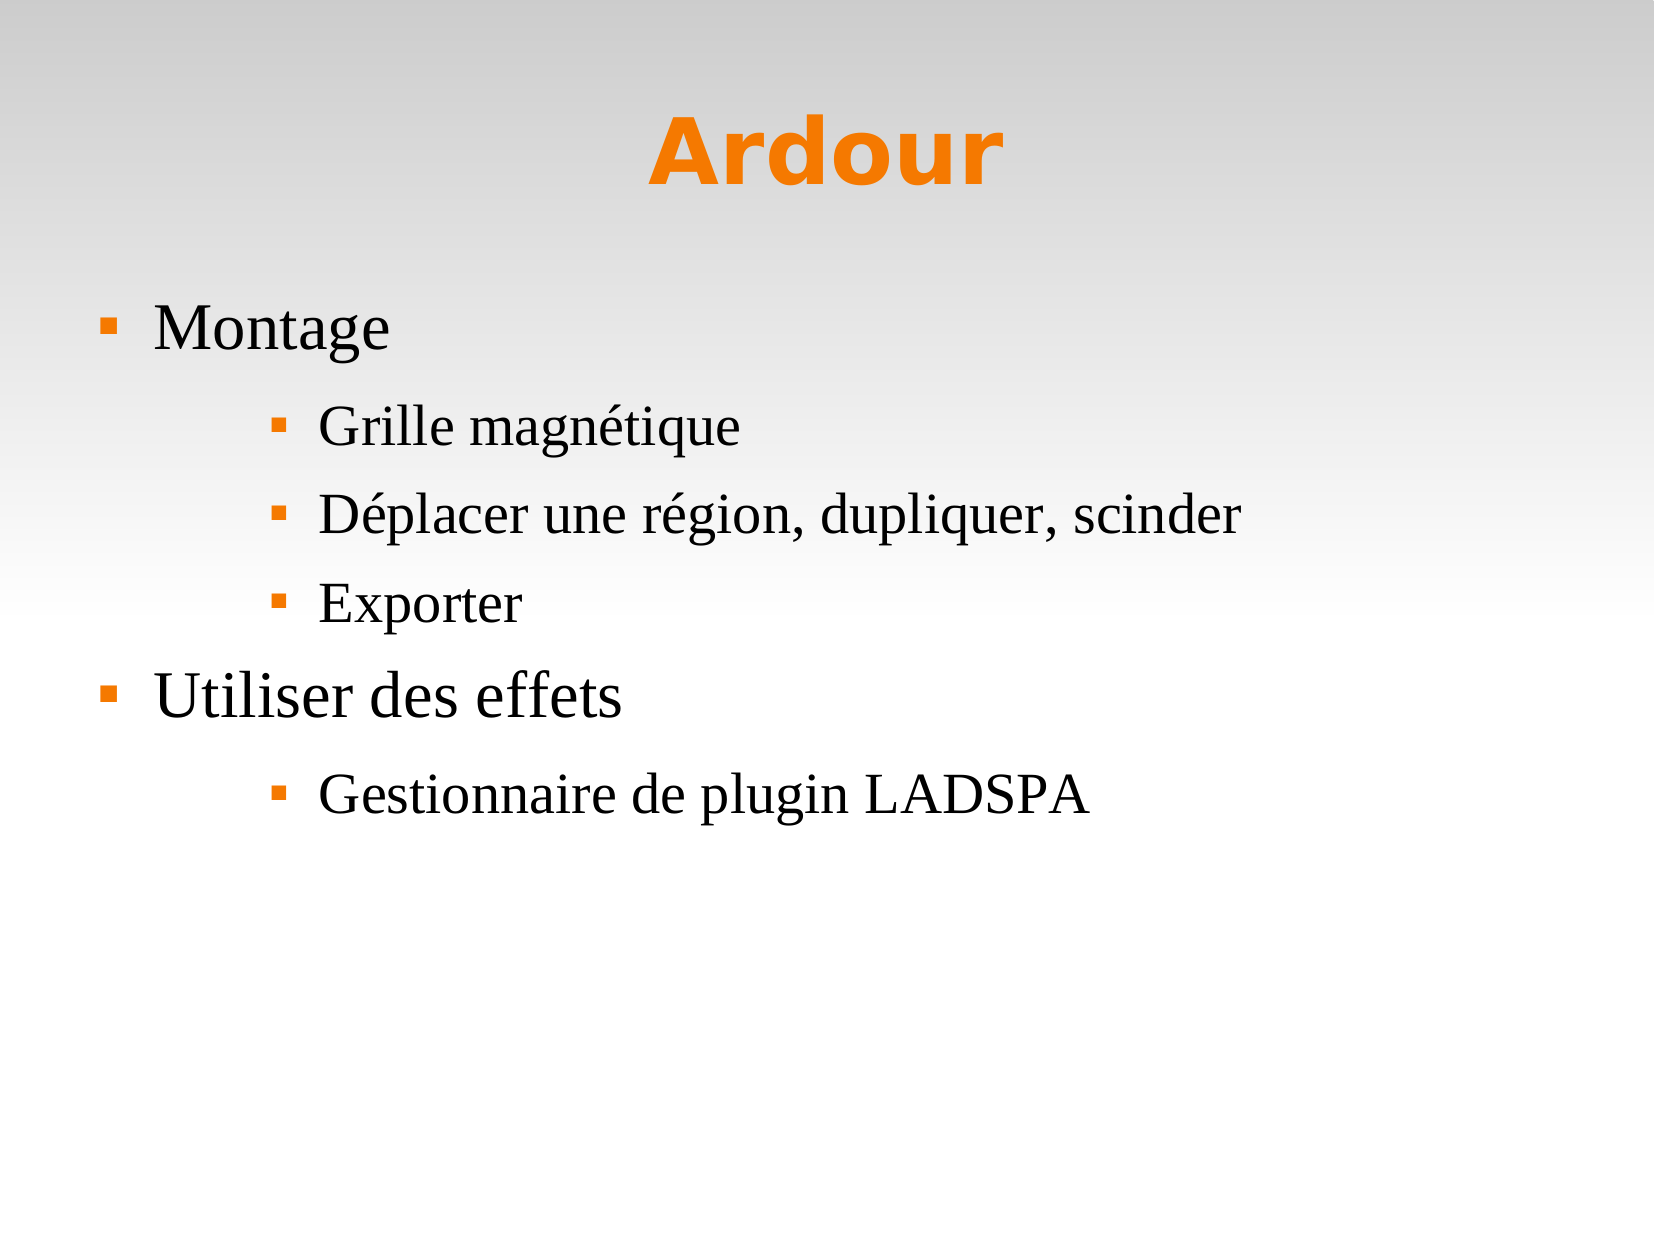

# Ardour
Montage
Grille magnétique
Déplacer une région, dupliquer, scinder
Exporter
Utiliser des effets
Gestionnaire de plugin LADSPA